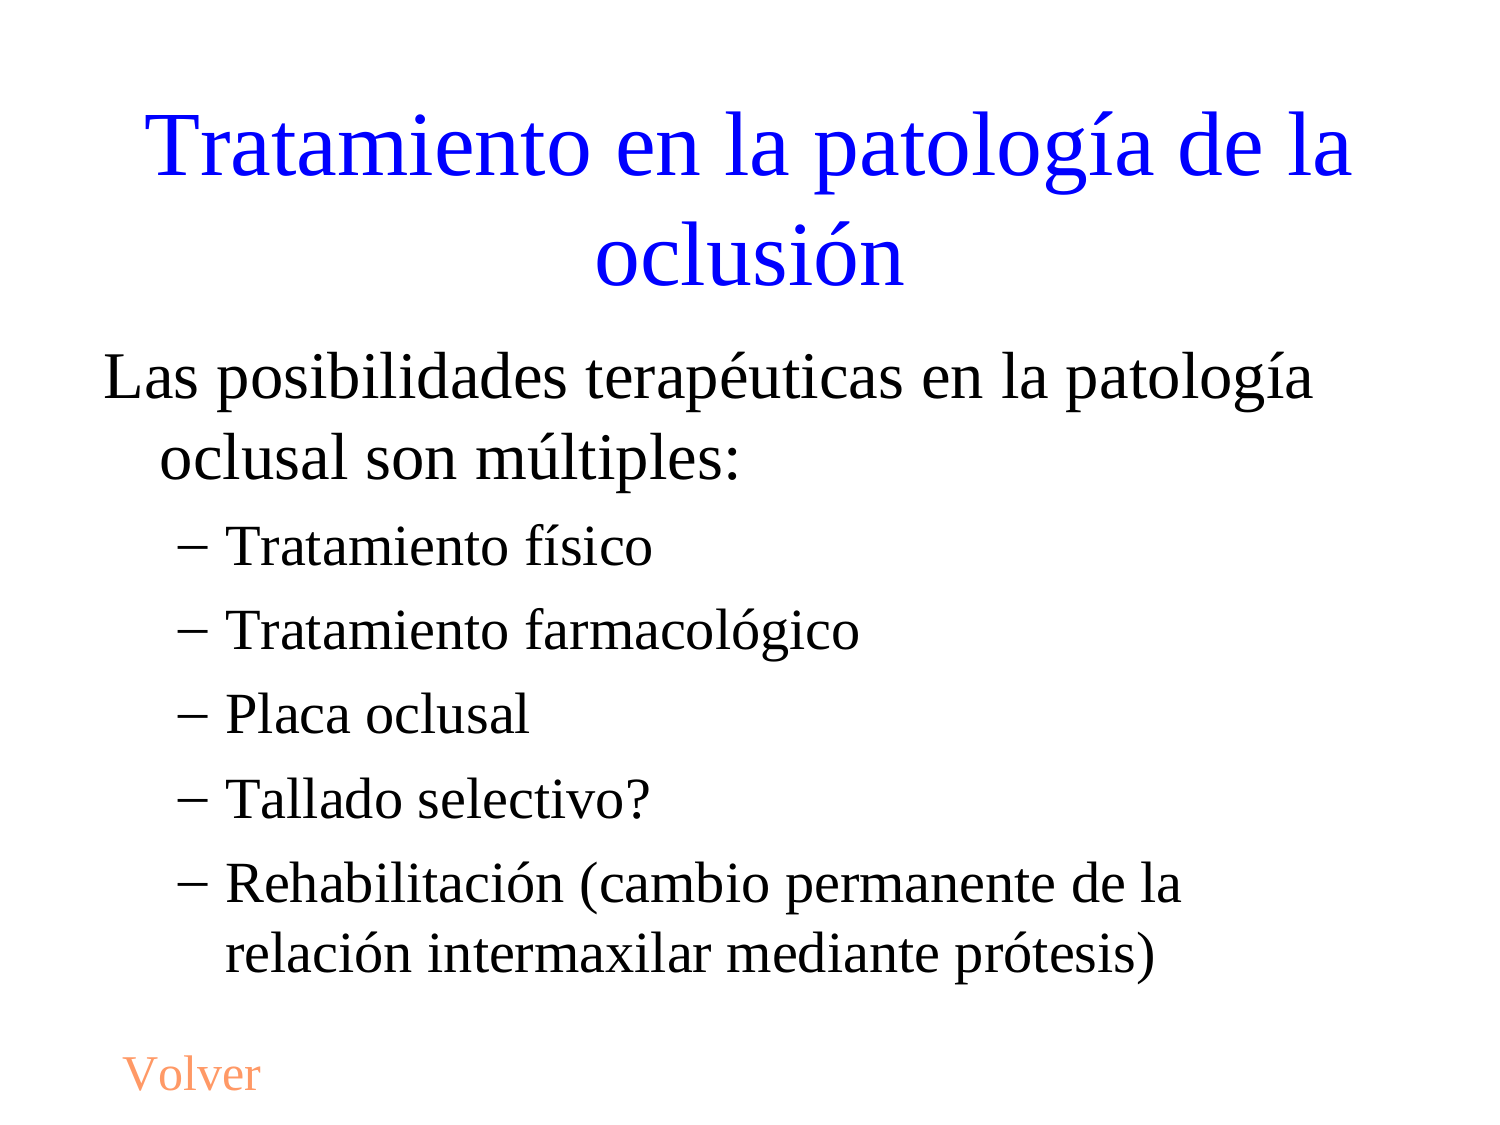

# Tratamiento en la patología de la oclusión
Las posibilidades terapéuticas en la patología oclusal son múltiples:
Tratamiento físico
Tratamiento farmacológico
Placa oclusal
Tallado selectivo?
Rehabilitación (cambio permanente de la relación intermaxilar mediante prótesis)
Volver